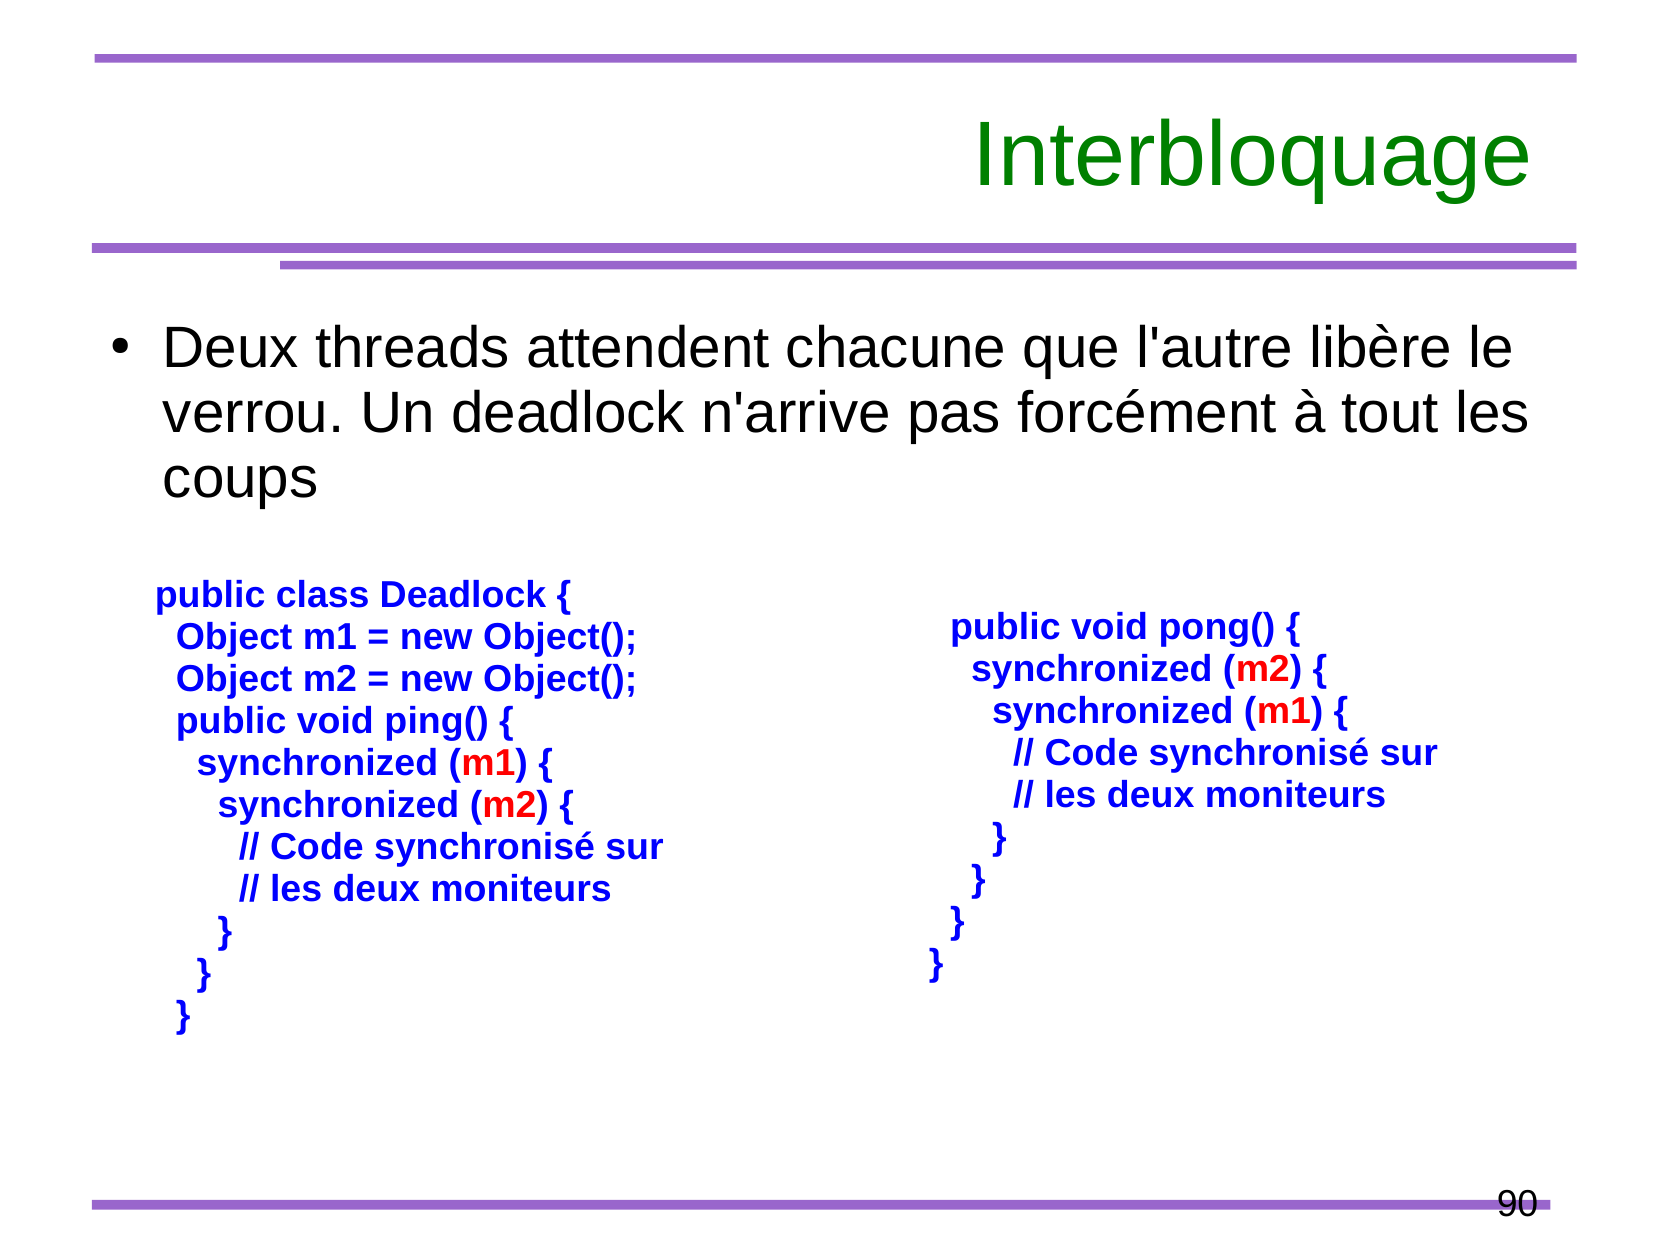

# Interbloquage
Deux threads attendent chacune que l'autre libère le verrou. Un deadlock n'arrive pas forcément à tout les coups
 public void pong() {
 synchronized (m2) {
 synchronized (m1) {
 // Code synchronisé sur
 // les deux moniteurs
 }
 }
 }
}
public class Deadlock {
 Object m1 = new Object();
 Object m2 = new Object();
 public void ping() {
 synchronized (m1) {
 synchronized (m2) {
 // Code synchronisé sur
 // les deux moniteurs
 }
 }
 }